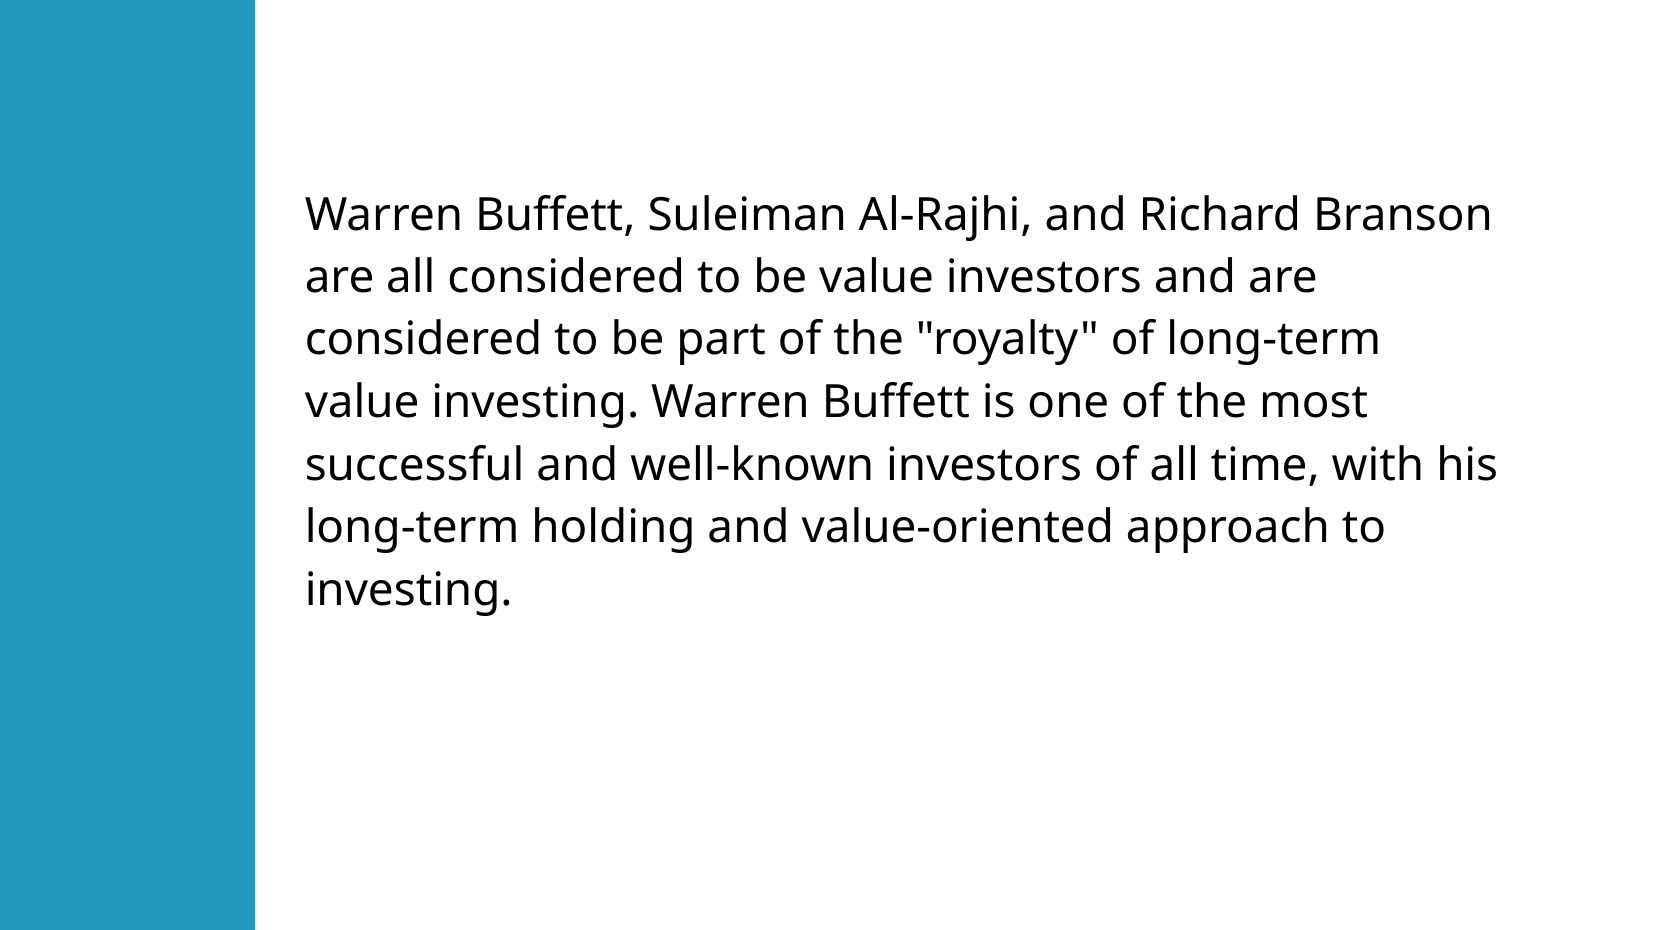

# Warren Buffett, Suleiman Al-Rajhi, and Richard Branson are all considered to be value investors and are considered to be part of the "royalty" of long-term value investing. Warren Buffett is one of the most successful and well-known investors of all time, with his long-term holding and value-oriented approach to investing.